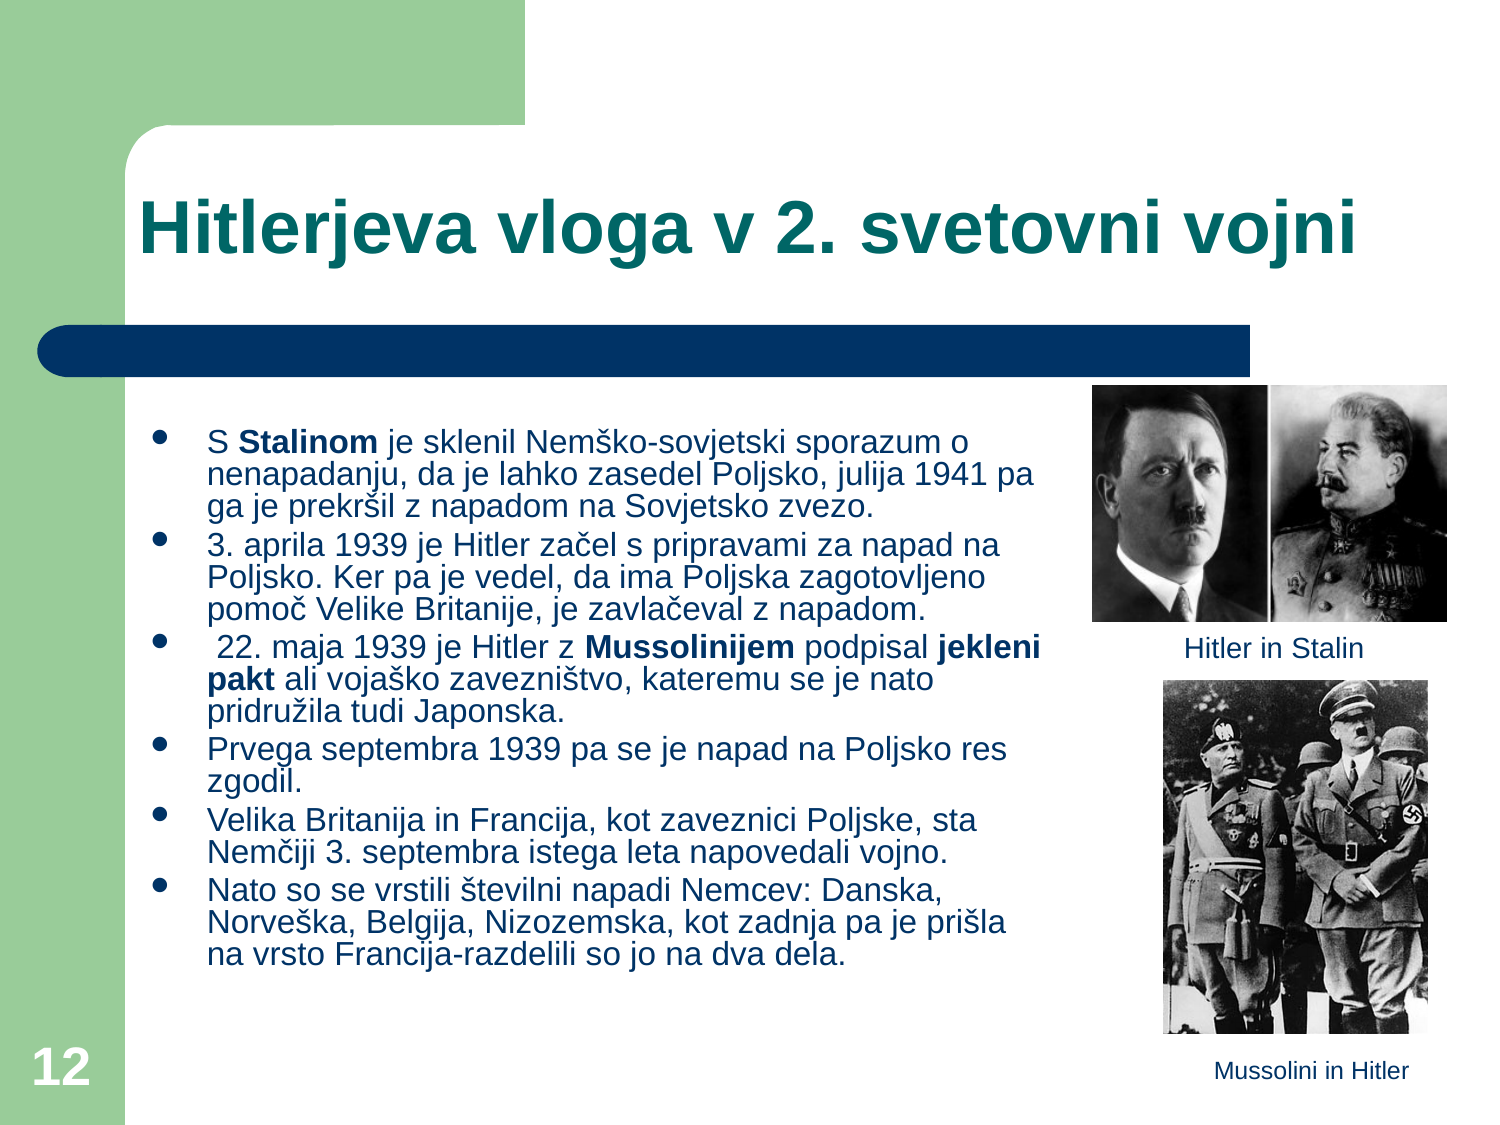

# Hitlerjeva vloga v 2. svetovni vojni
S Stalinom je sklenil Nemško-sovjetski sporazum o nenapadanju, da je lahko zasedel Poljsko, julija 1941 pa ga je prekršil z napadom na Sovjetsko zvezo.
3. aprila 1939 je Hitler začel s pripravami za napad na Poljsko. Ker pa je vedel, da ima Poljska zagotovljeno pomoč Velike Britanije, je zavlačeval z napadom.
 22. maja 1939 je Hitler z Mussolinijem podpisal jekleni pakt ali vojaško zavezništvo, kateremu se je nato pridružila tudi Japonska.
Prvega septembra 1939 pa se je napad na Poljsko res zgodil.
Velika Britanija in Francija, kot zaveznici Poljske, sta Nemčiji 3. septembra istega leta napovedali vojno.
Nato so se vrstili številni napadi Nemcev: Danska, Norveška, Belgija, Nizozemska, kot zadnja pa je prišla na vrsto Francija-razdelili so jo na dva dela.
Hitler in Stalin
Mussolini in Hitler